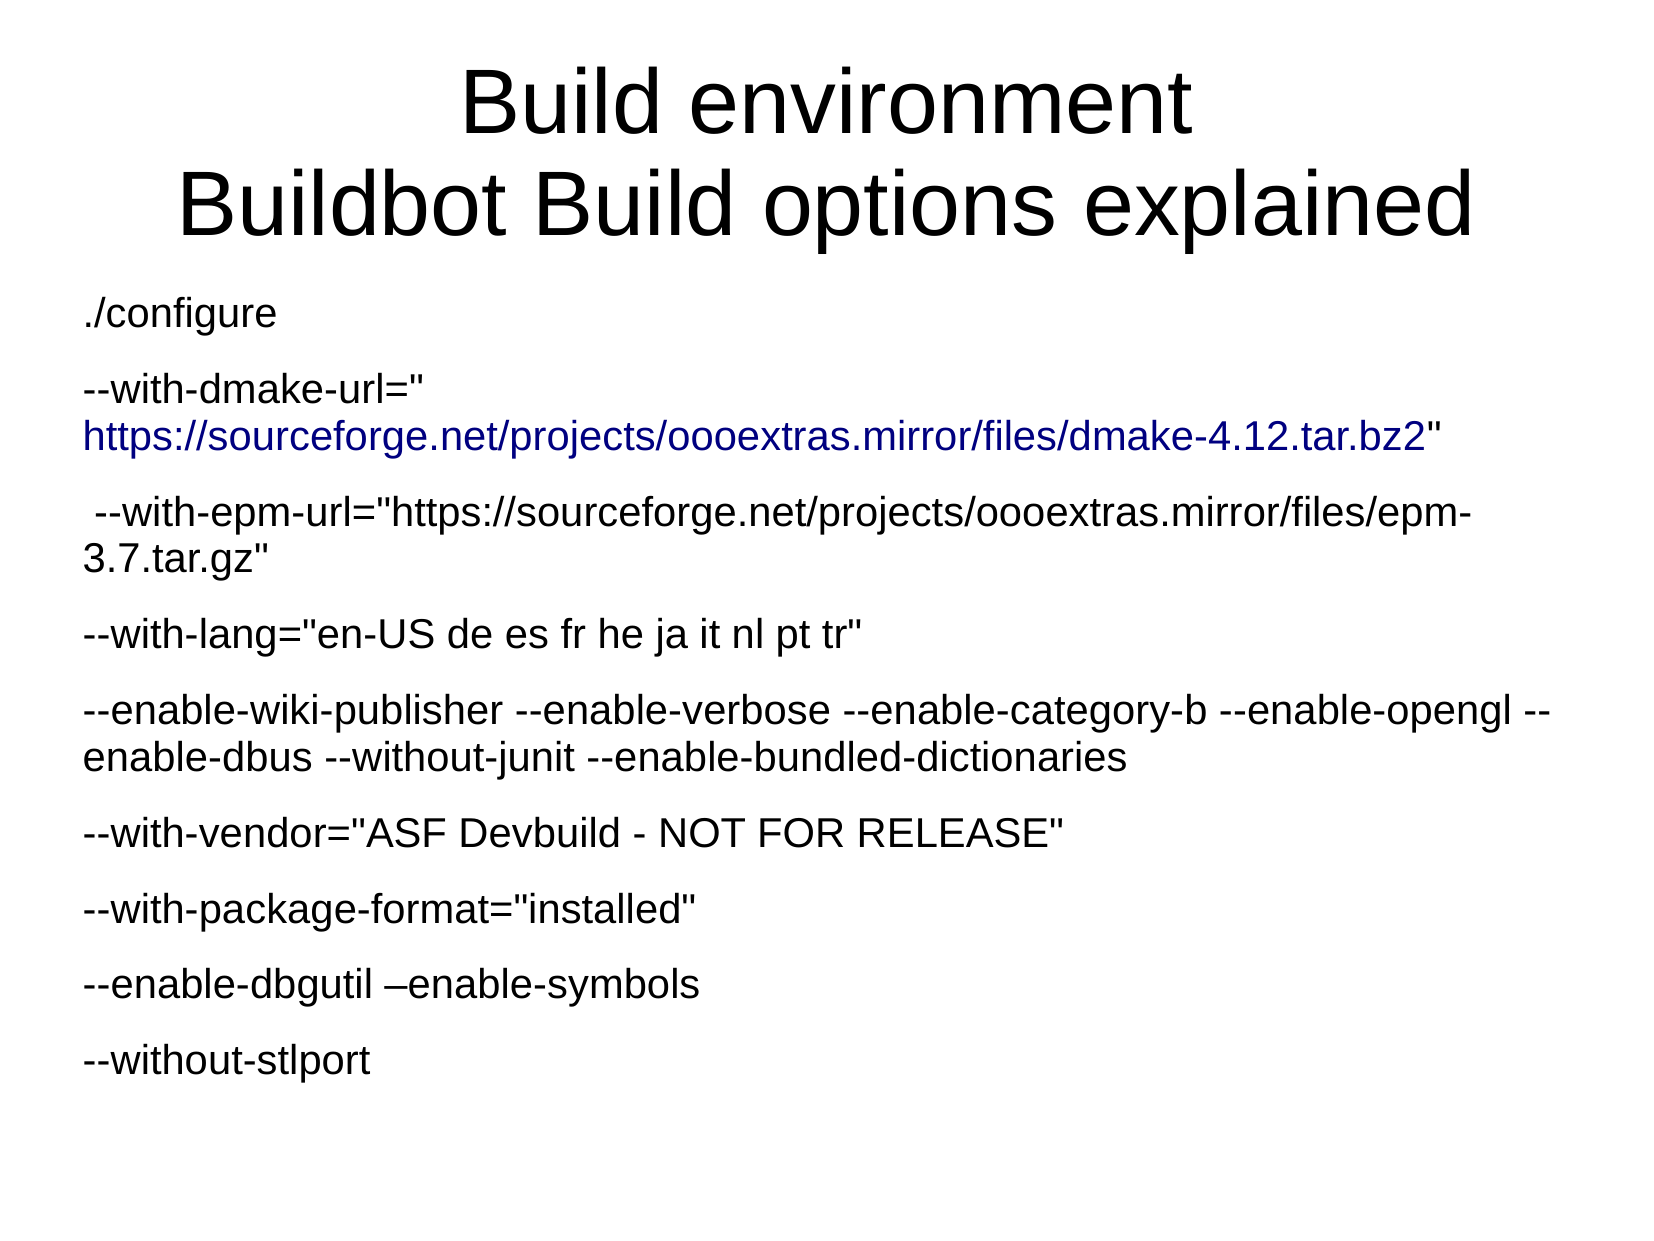

# Build environment Buildbot Build options explained
./configure
--with-dmake-url="https://sourceforge.net/projects/oooextras.mirror/files/dmake-4.12.tar.bz2"
 --with-epm-url="https://sourceforge.net/projects/oooextras.mirror/files/epm-3.7.tar.gz"
--with-lang="en-US de es fr he ja it nl pt tr"
--enable-wiki-publisher --enable-verbose --enable-category-b --enable-opengl --enable-dbus --without-junit --enable-bundled-dictionaries
--with-vendor="ASF Devbuild - NOT FOR RELEASE"
--with-package-format="installed"
--enable-dbgutil –enable-symbols
--without-stlport